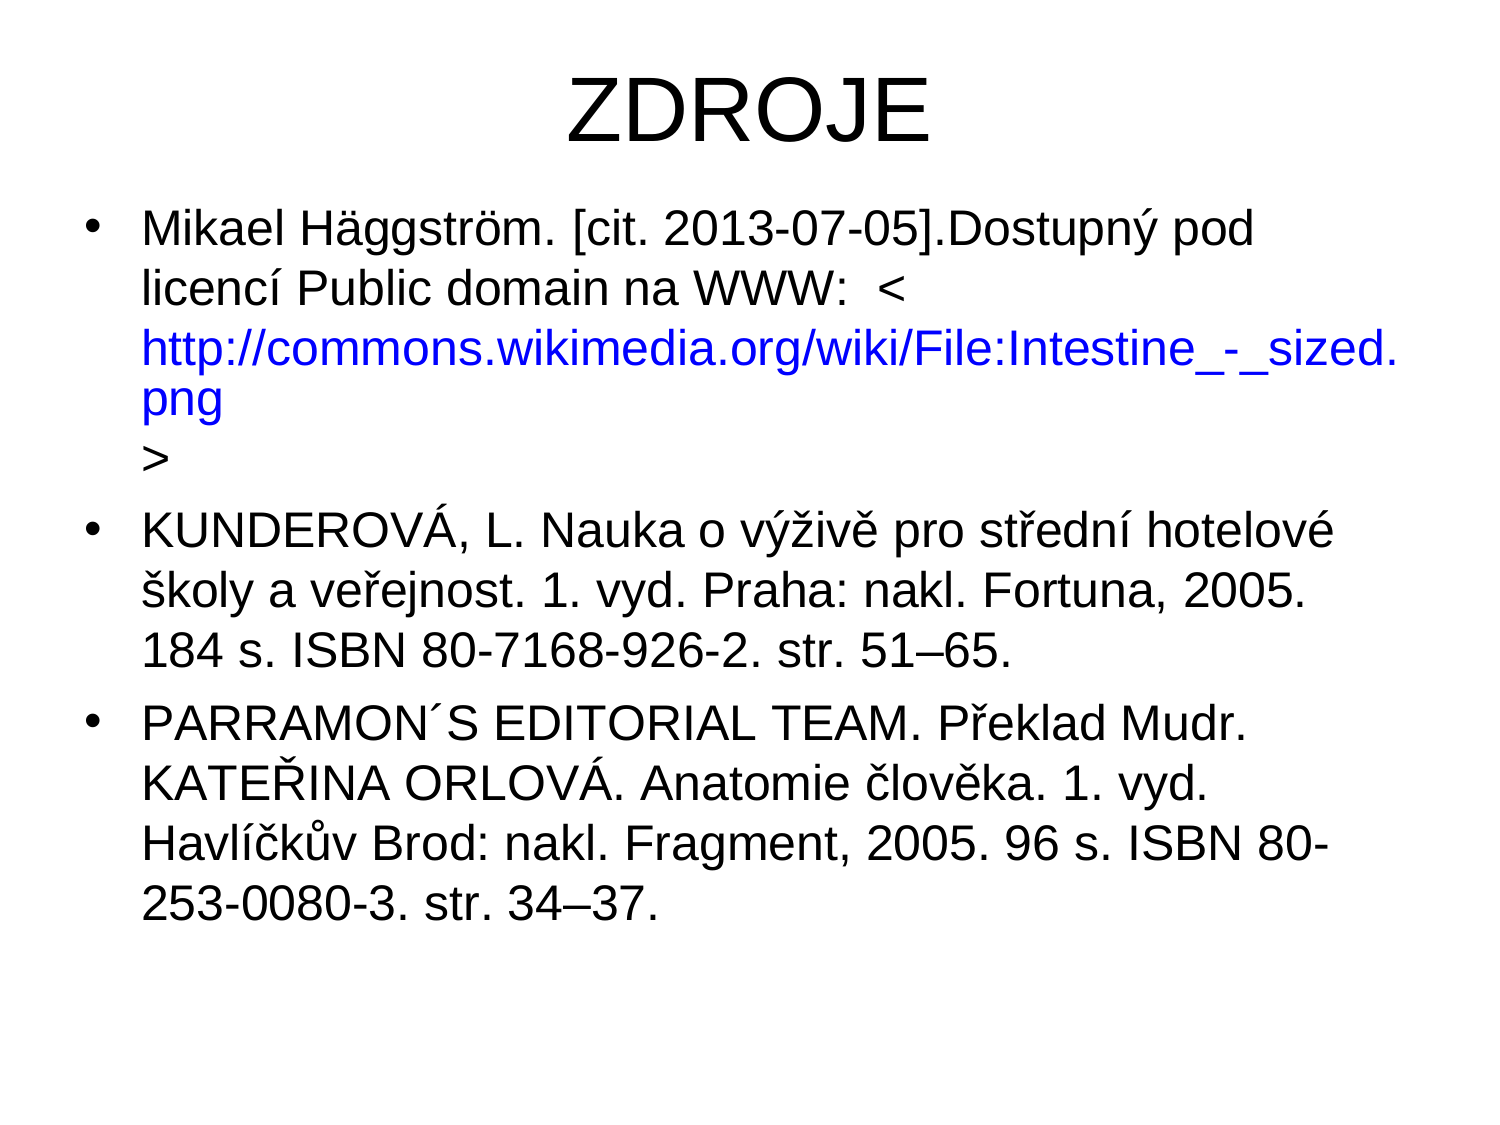

ZDROJE
Mikael Häggström. [cit. 2013-07-05].Dostupný pod licencí Public domain na WWW: <http://commons.wikimedia.org/wiki/File:Intestine_-_sized.png>
KUNDEROVÁ, L. Nauka o výživě pro střední hotelové školy a veřejnost. 1. vyd. Praha: nakl. Fortuna, 2005. 184 s. ISBN 80-7168-926-2. str. 51–65.
PARRAMON´S EDITORIAL TEAM. Překlad Mudr. KATEŘINA ORLOVÁ. Anatomie člověka. 1. vyd. Havlíčkův Brod: nakl. Fragment, 2005. 96 s. ISBN 80-253-0080-3. str. 34–37.